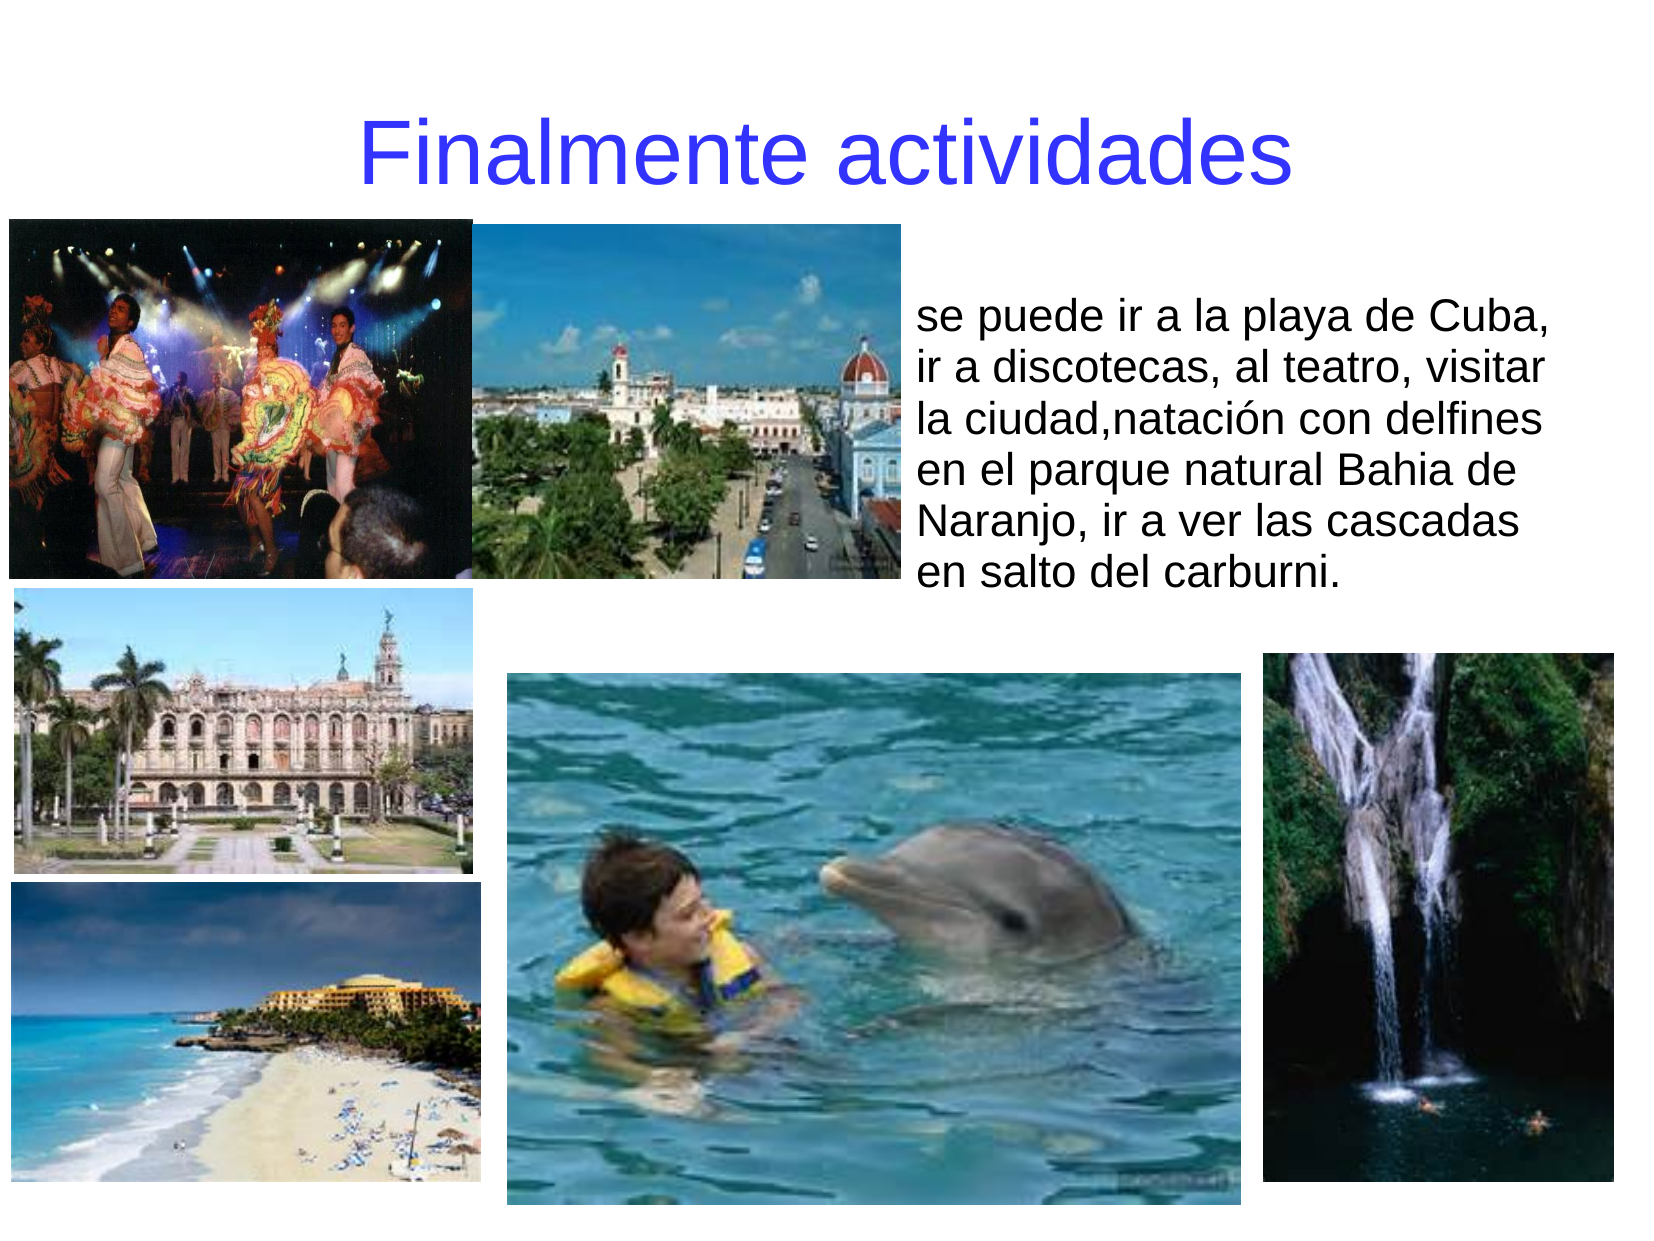

# Finalmente actividades
se puede ir a la playa de Cuba, ir a discotecas, al teatro, visitar la ciudad,natación con delfines en el parque natural Bahia de Naranjo, ir a ver las cascadas en salto del carburni.